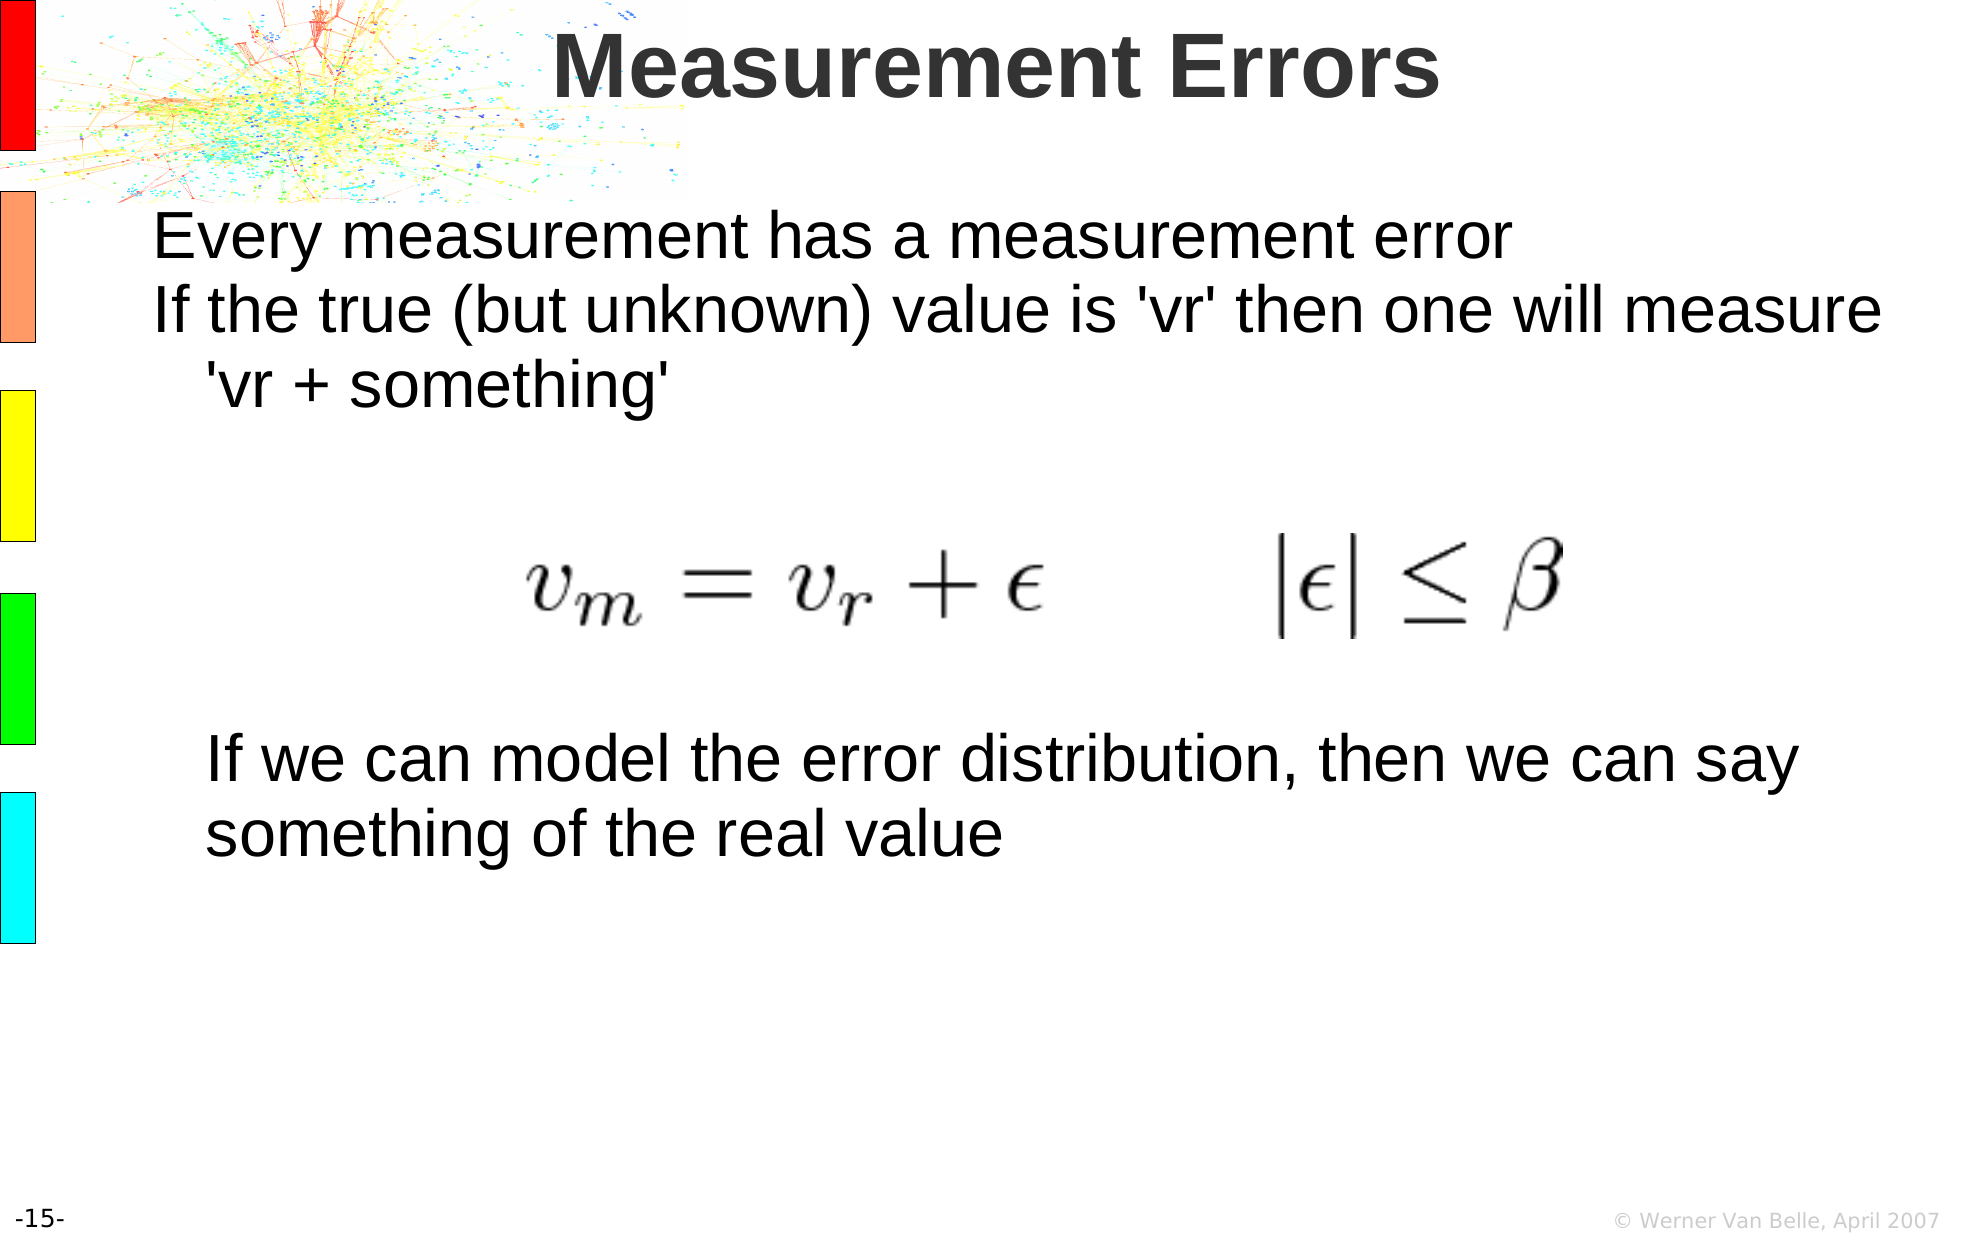

# Measurement Errors
Every measurement has a measurement error
If the true (but unknown) value is 'vr' then one will measure 'vr + something'
If we can model the error distribution, then we can say something of the real value